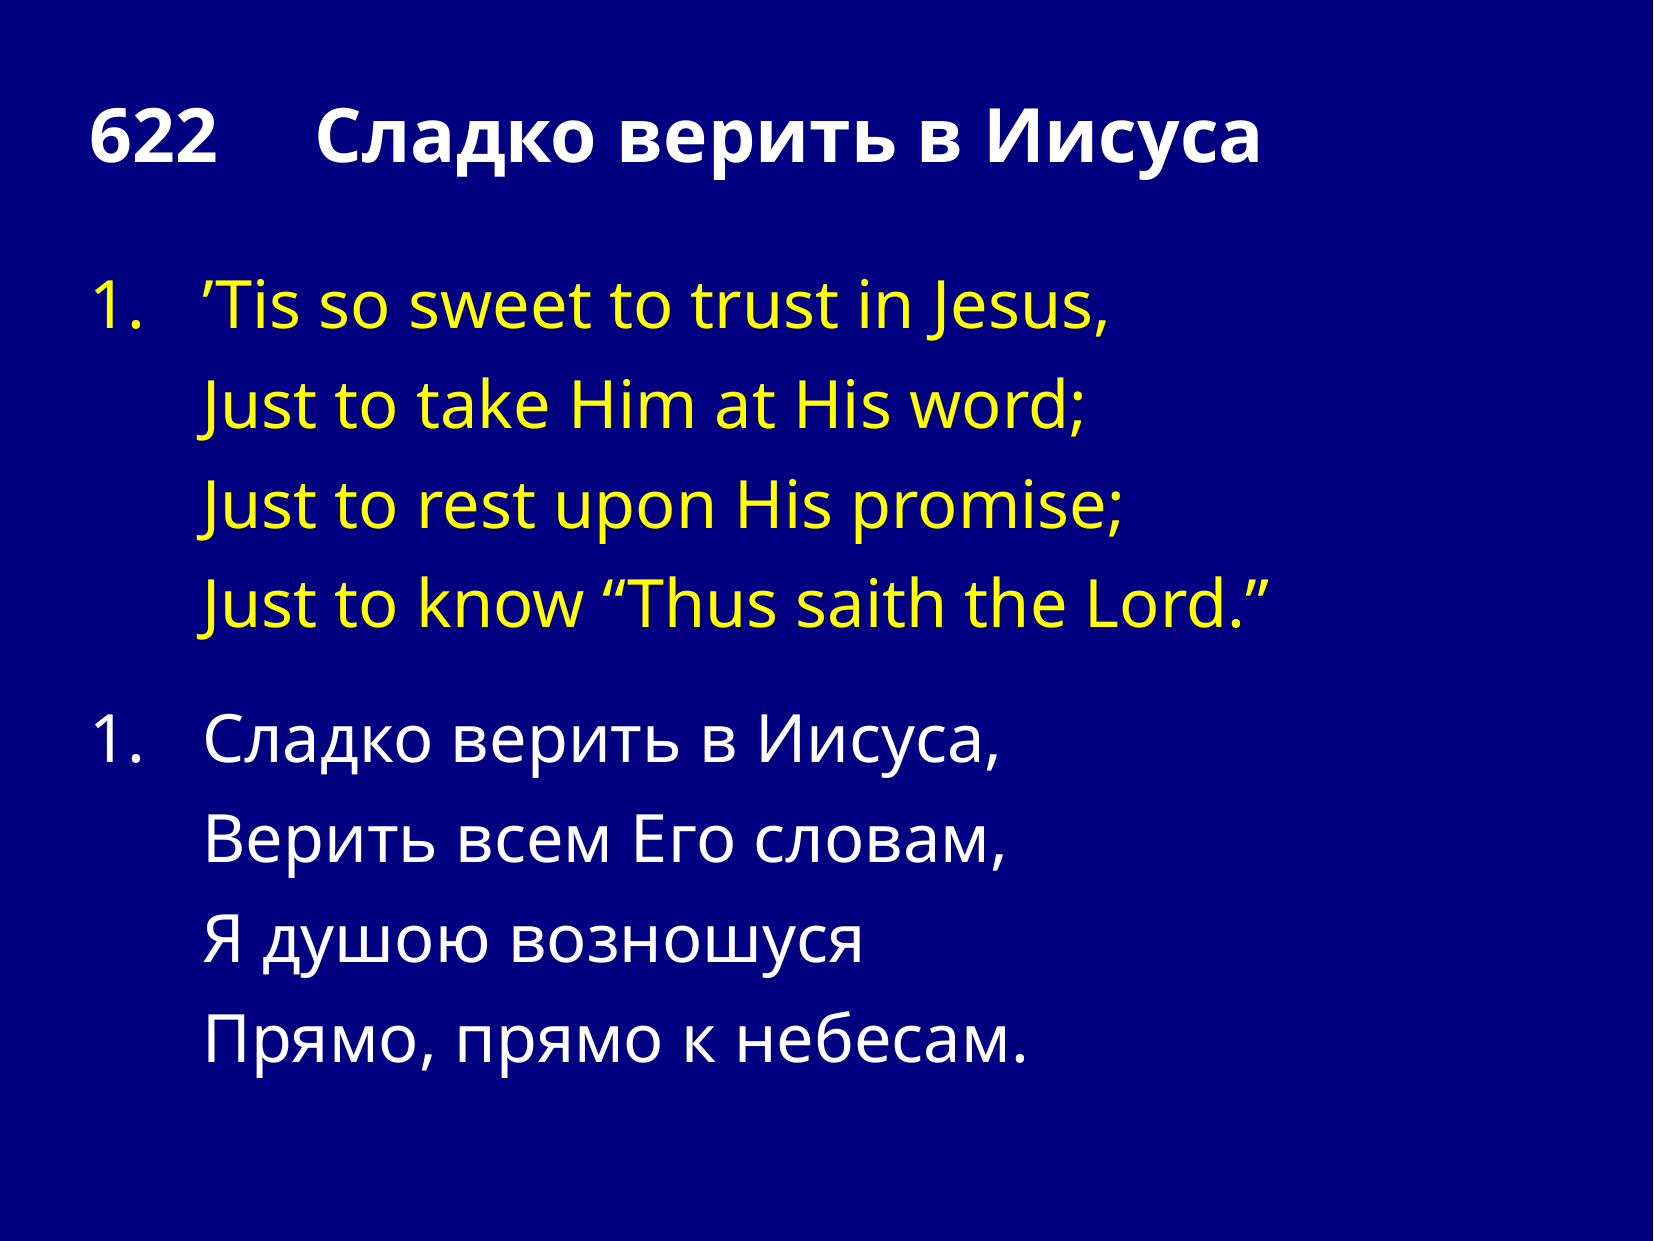

622	Сладко верить в Иисуса
1.	’Tis so sweet to trust in Jesus,
	Just to take Him at His word;
	Just to rest upon His promise;
	Just to know “Thus saith the Lord.”
1.	Сладко верить в Иисуса,
	Верить всем Его словам,
	Я душою возношуся
	Прямо, прямо к небесам.